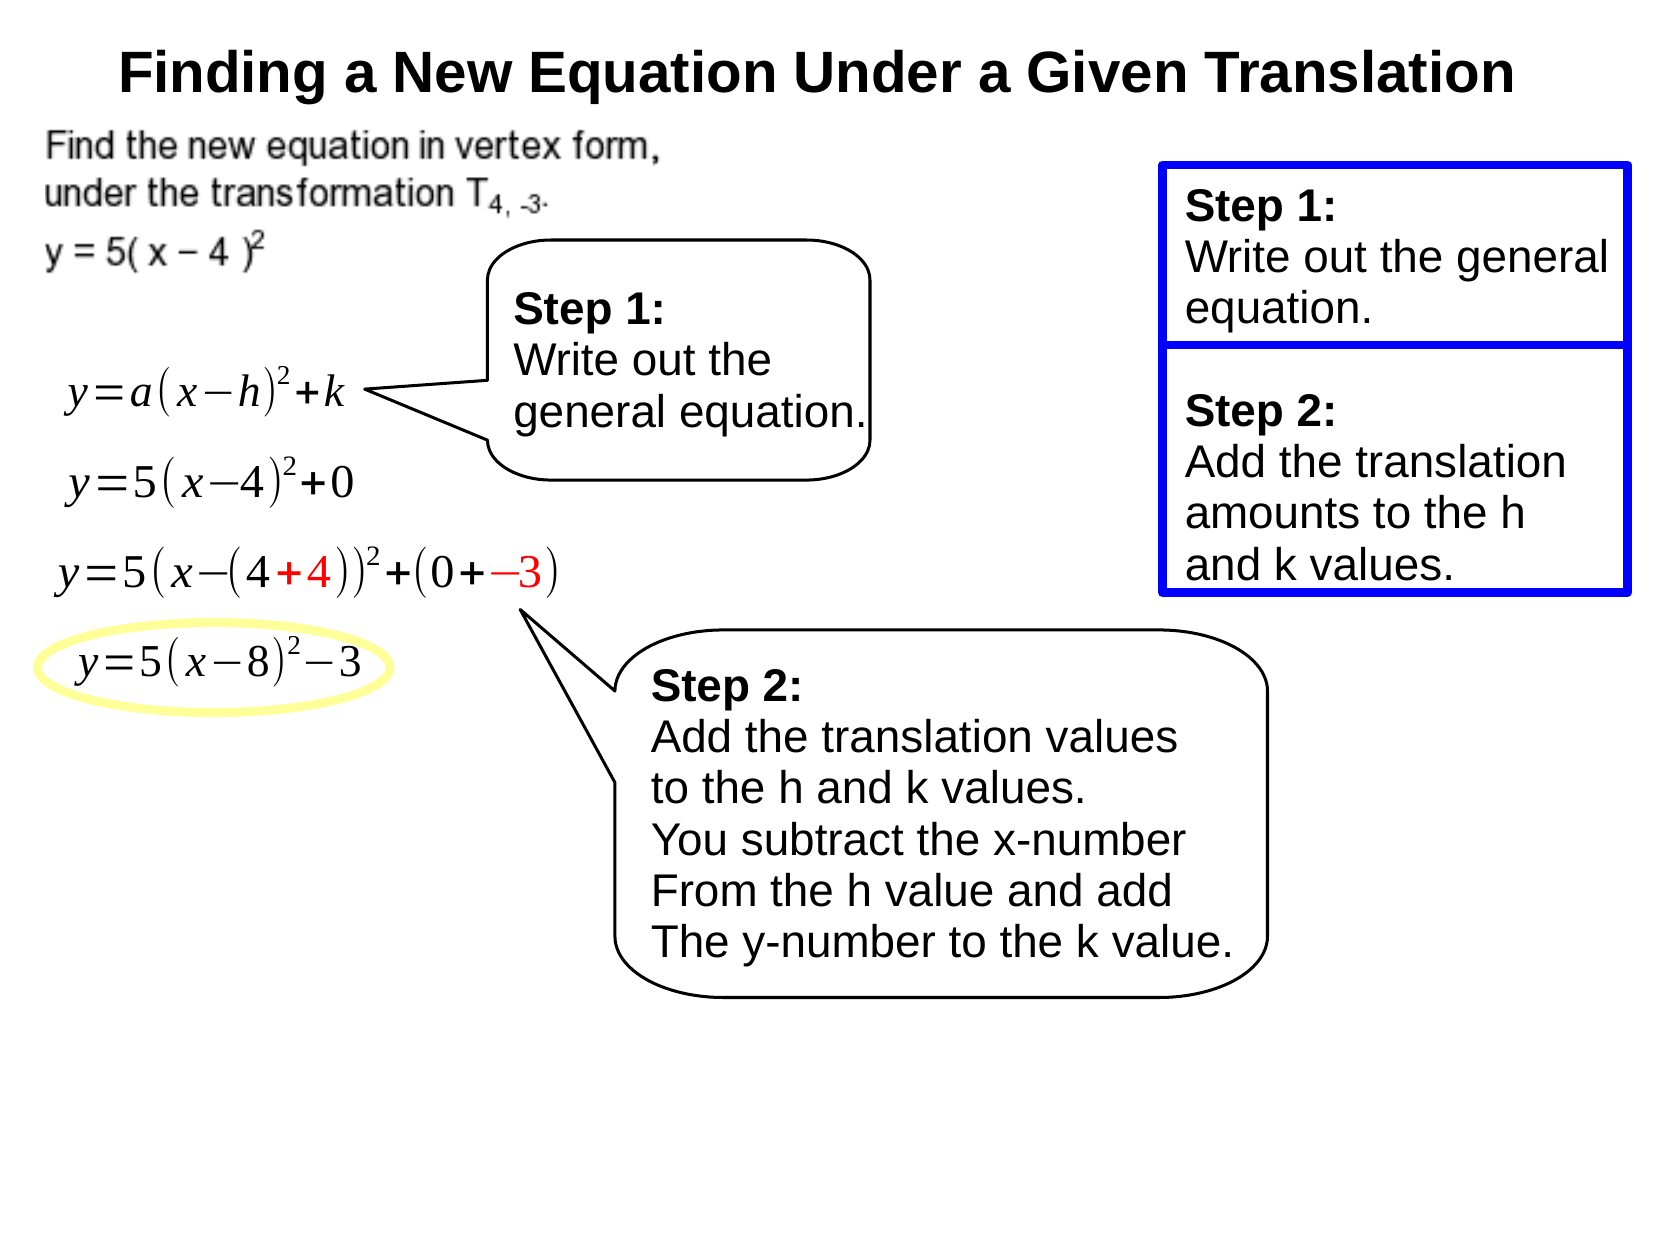

Finding a New Equation Under a Given Translation
Step 1:
Write out the general equation.
Step 2:
Add the translation amounts to the h and k values.
Step 1:
Write out the
general equation.
Step 2:
Add the translation values
to the h and k values.
You subtract the x-number
From the h value and add
The y-number to the k value.